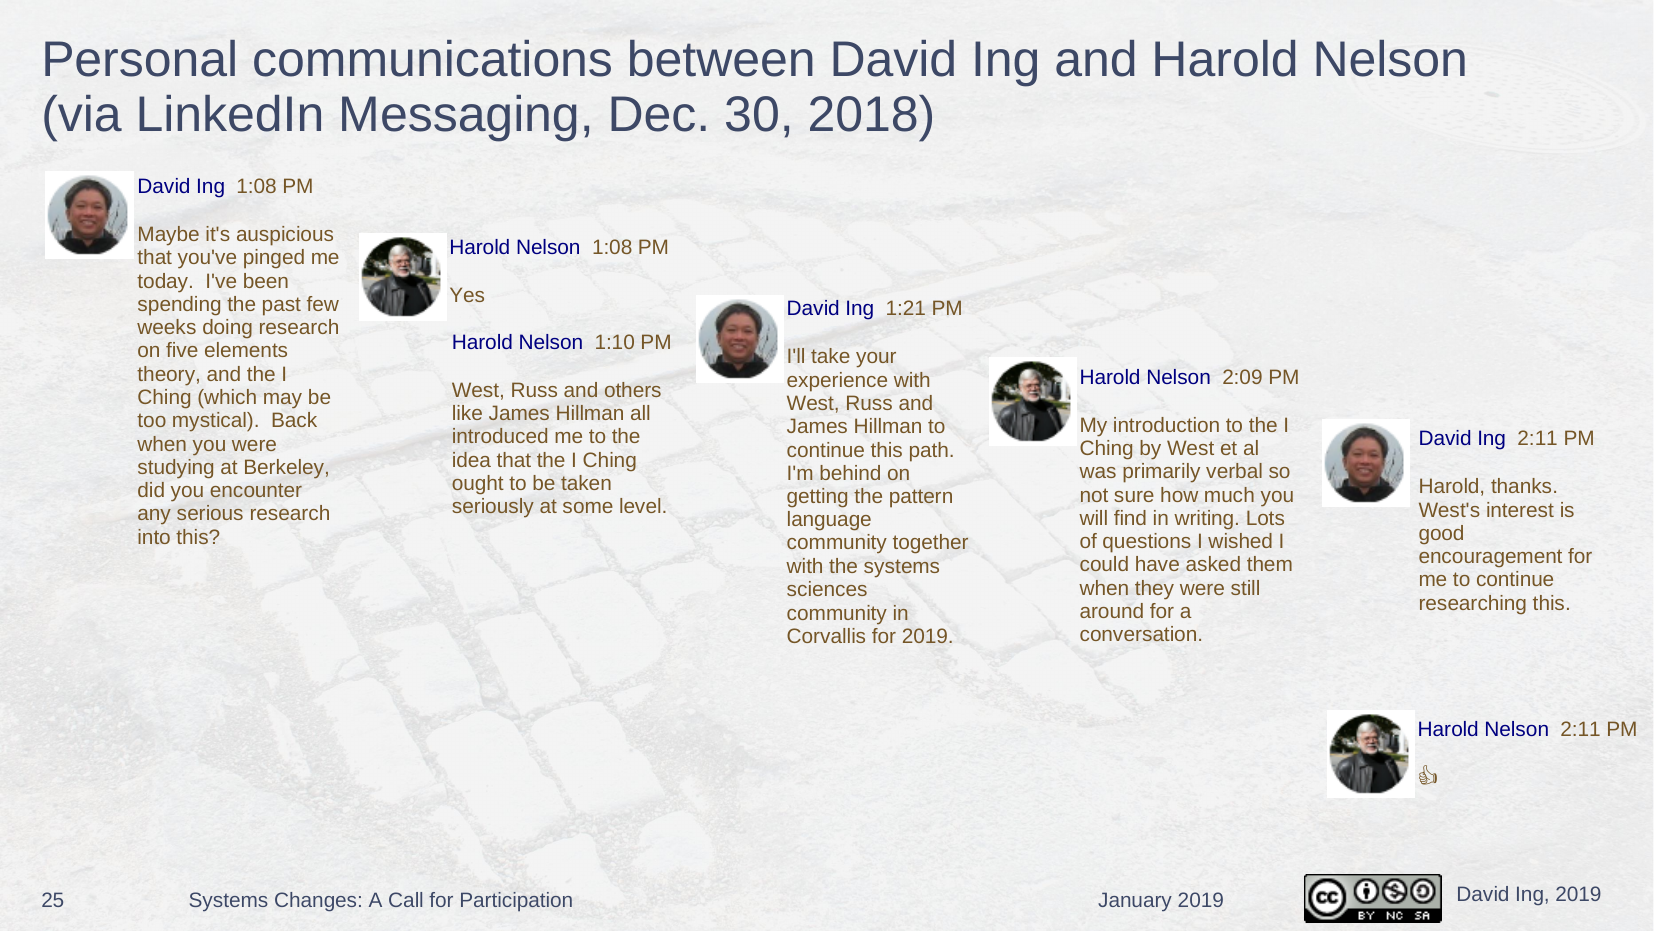

# Personal communications between David Ing and Harold Nelson (via LinkedIn Messaging, Dec. 30, 2018)
David Ing  1:08 PM
Maybe it's auspicious that you've pinged me today.  I've been spending the past few weeks doing research on five elements theory, and the I Ching (which may be too mystical).  Back when you were studying at Berkeley, did you encounter any serious research into this?
Harold Nelson  1:08 PM
Yes
David Ing  1:21 PM
I'll take your experience with West, Russ and James Hillman to continue this path.  I'm behind on getting the pattern language community together with the systems sciences community in Corvallis for 2019.
Harold Nelson  1:10 PM
West, Russ and others like James Hillman all introduced me to the idea that the I Ching ought to be taken seriously at some level.
Harold Nelson  2:09 PM
My introduction to the I Ching by West et al was primarily verbal so not sure how much you will find in writing. Lots of questions I wished I could have asked them when they were still around for a conversation.
David Ing  2:11 PM
Harold, thanks.  West's interest is good encouragement for me to continue researching this.
Harold Nelson  2:11 PM
👍
Systems Changes: A Call for Participation
January 2019